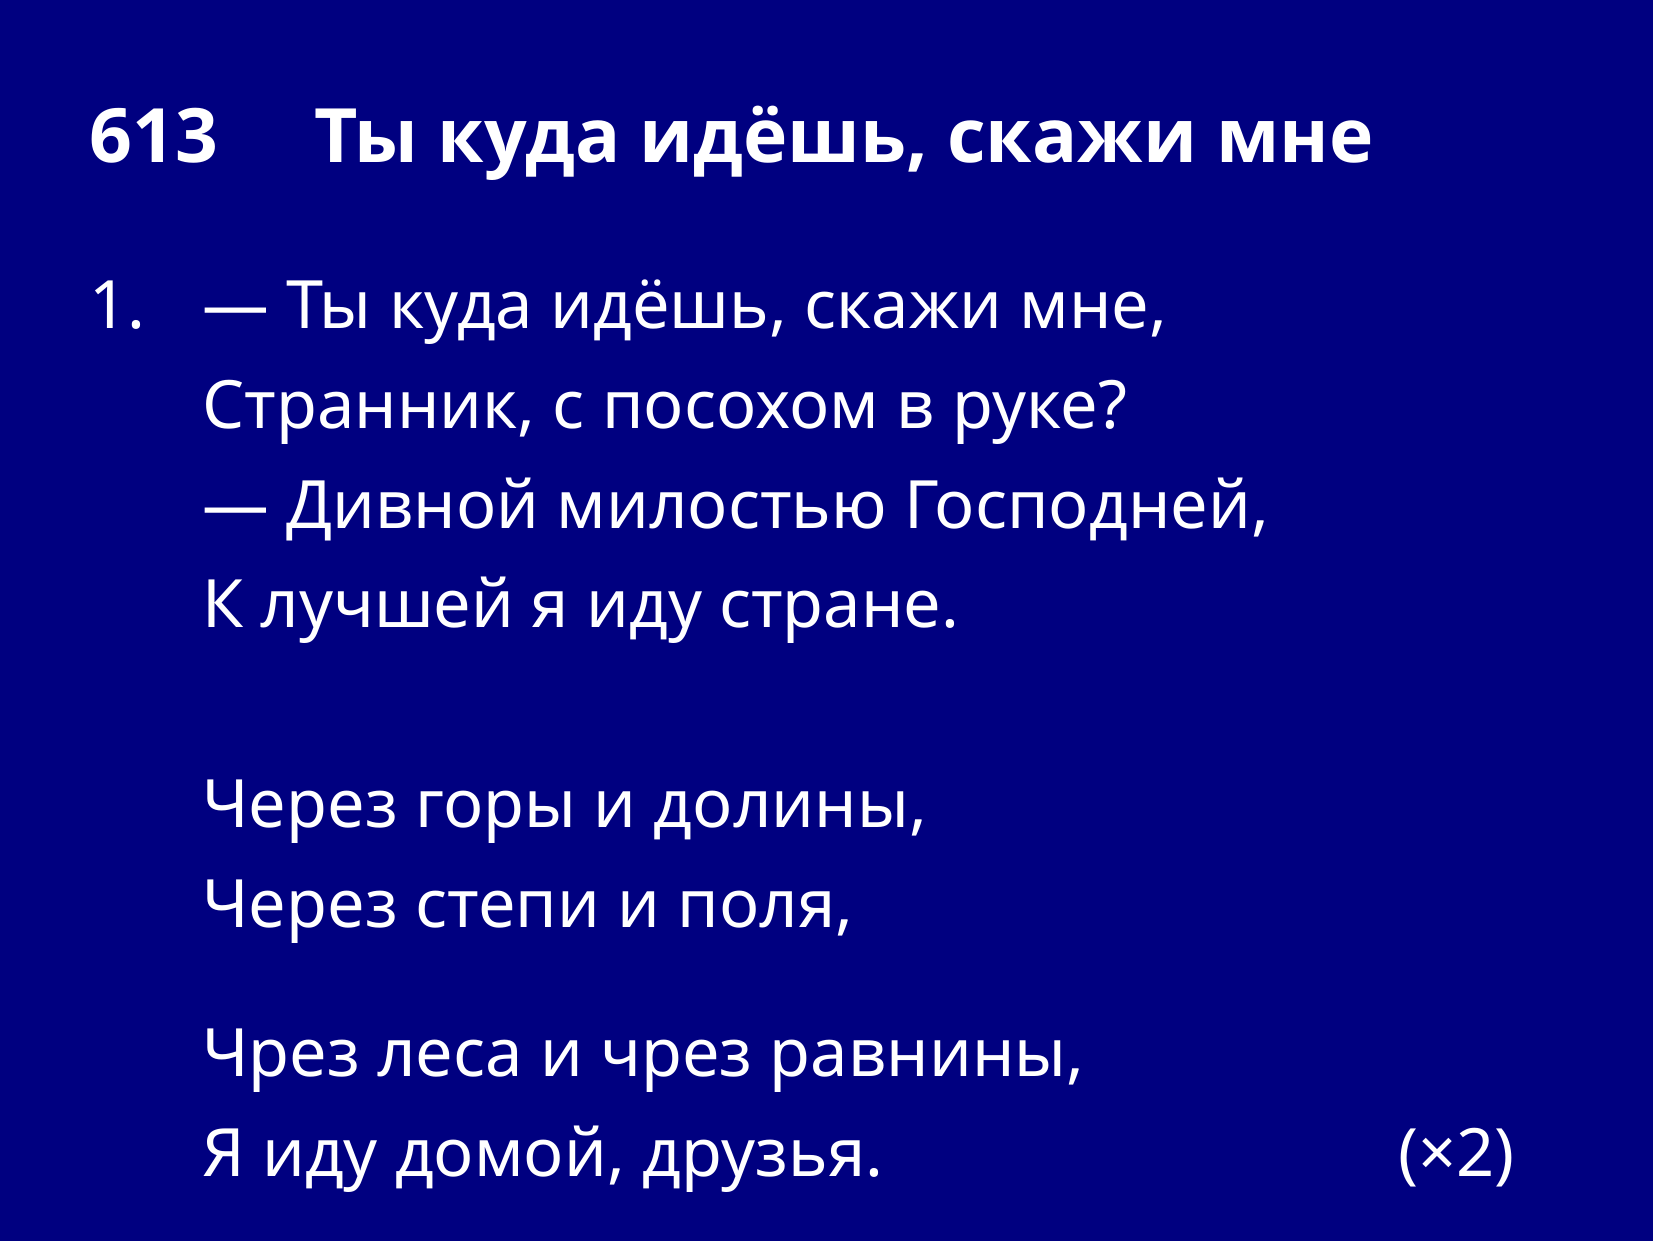

613	Ты куда идёшь, скажи мне
1.	— Ты куда идёшь, скажи мне,
	Странник, с посохом в руке?
	— Дивной милостью Господней,
	К лучшей я иду стране.
	Через горы и долины,
	Через степи и поля,
	Чрез леса и чрез равнины,
	Я иду домой, друзья.	(×2)